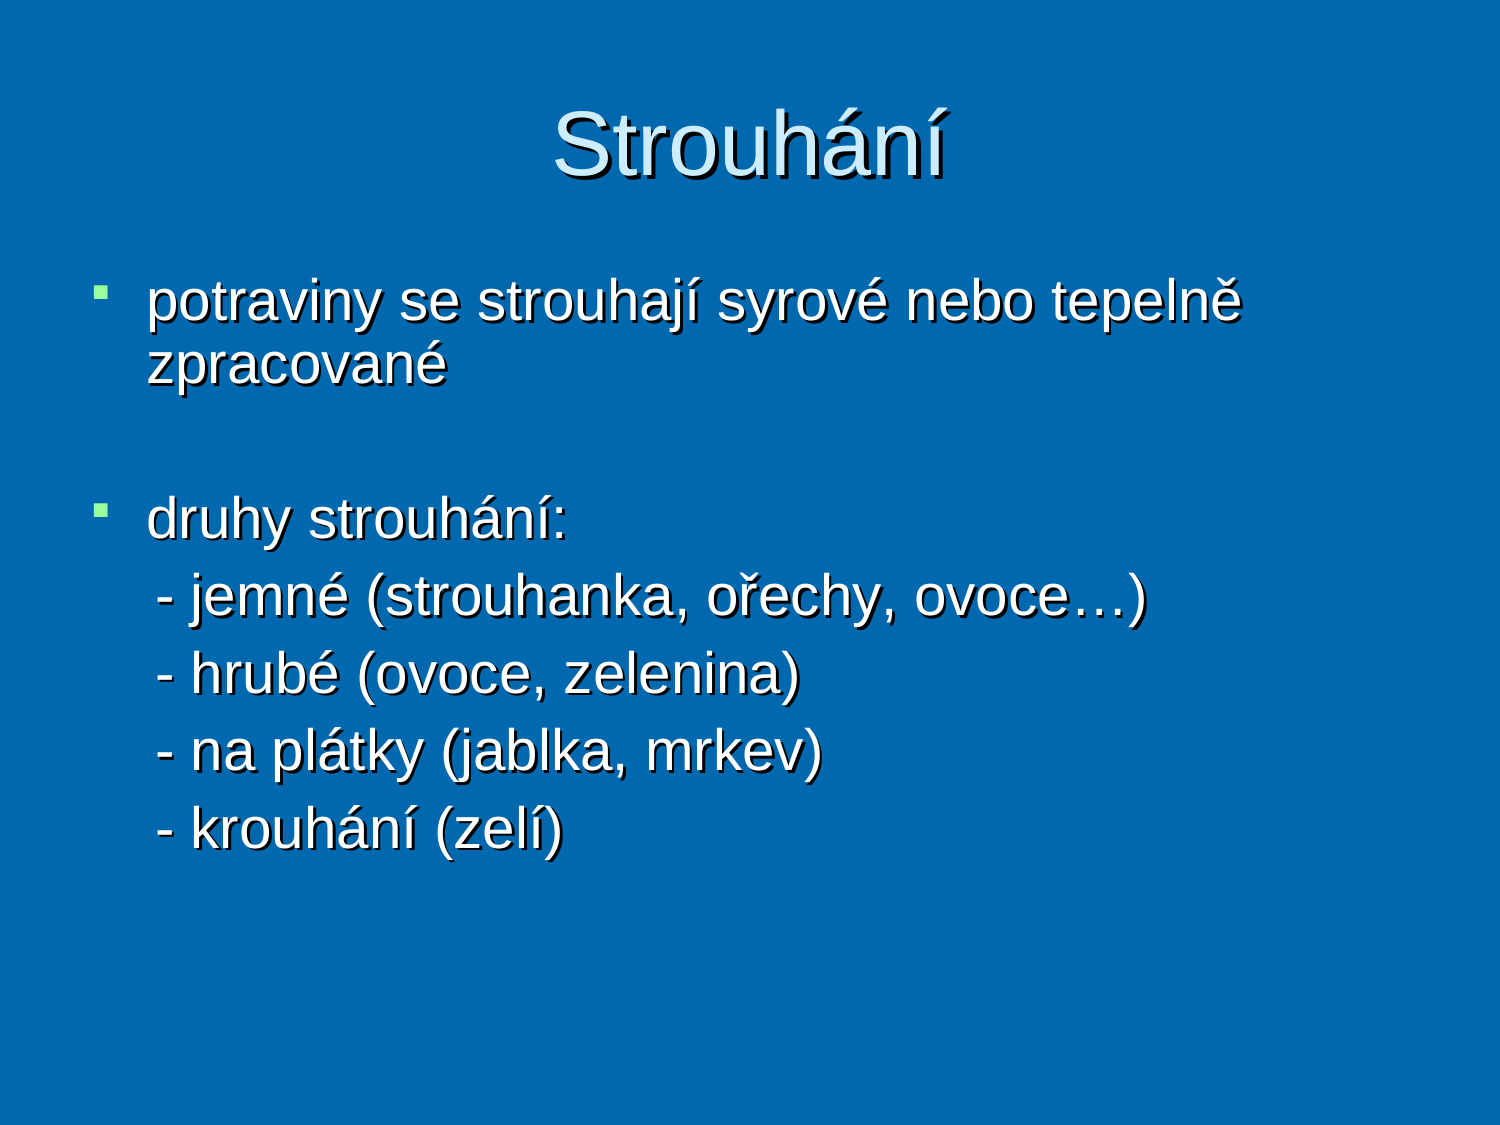

# Strouhání
potraviny se strouhají syrové nebo tepelně zpracované
druhy strouhání:
 - jemné (strouhanka, ořechy, ovoce…)
 - hrubé (ovoce, zelenina)
 - na plátky (jablka, mrkev)
 - krouhání (zelí)